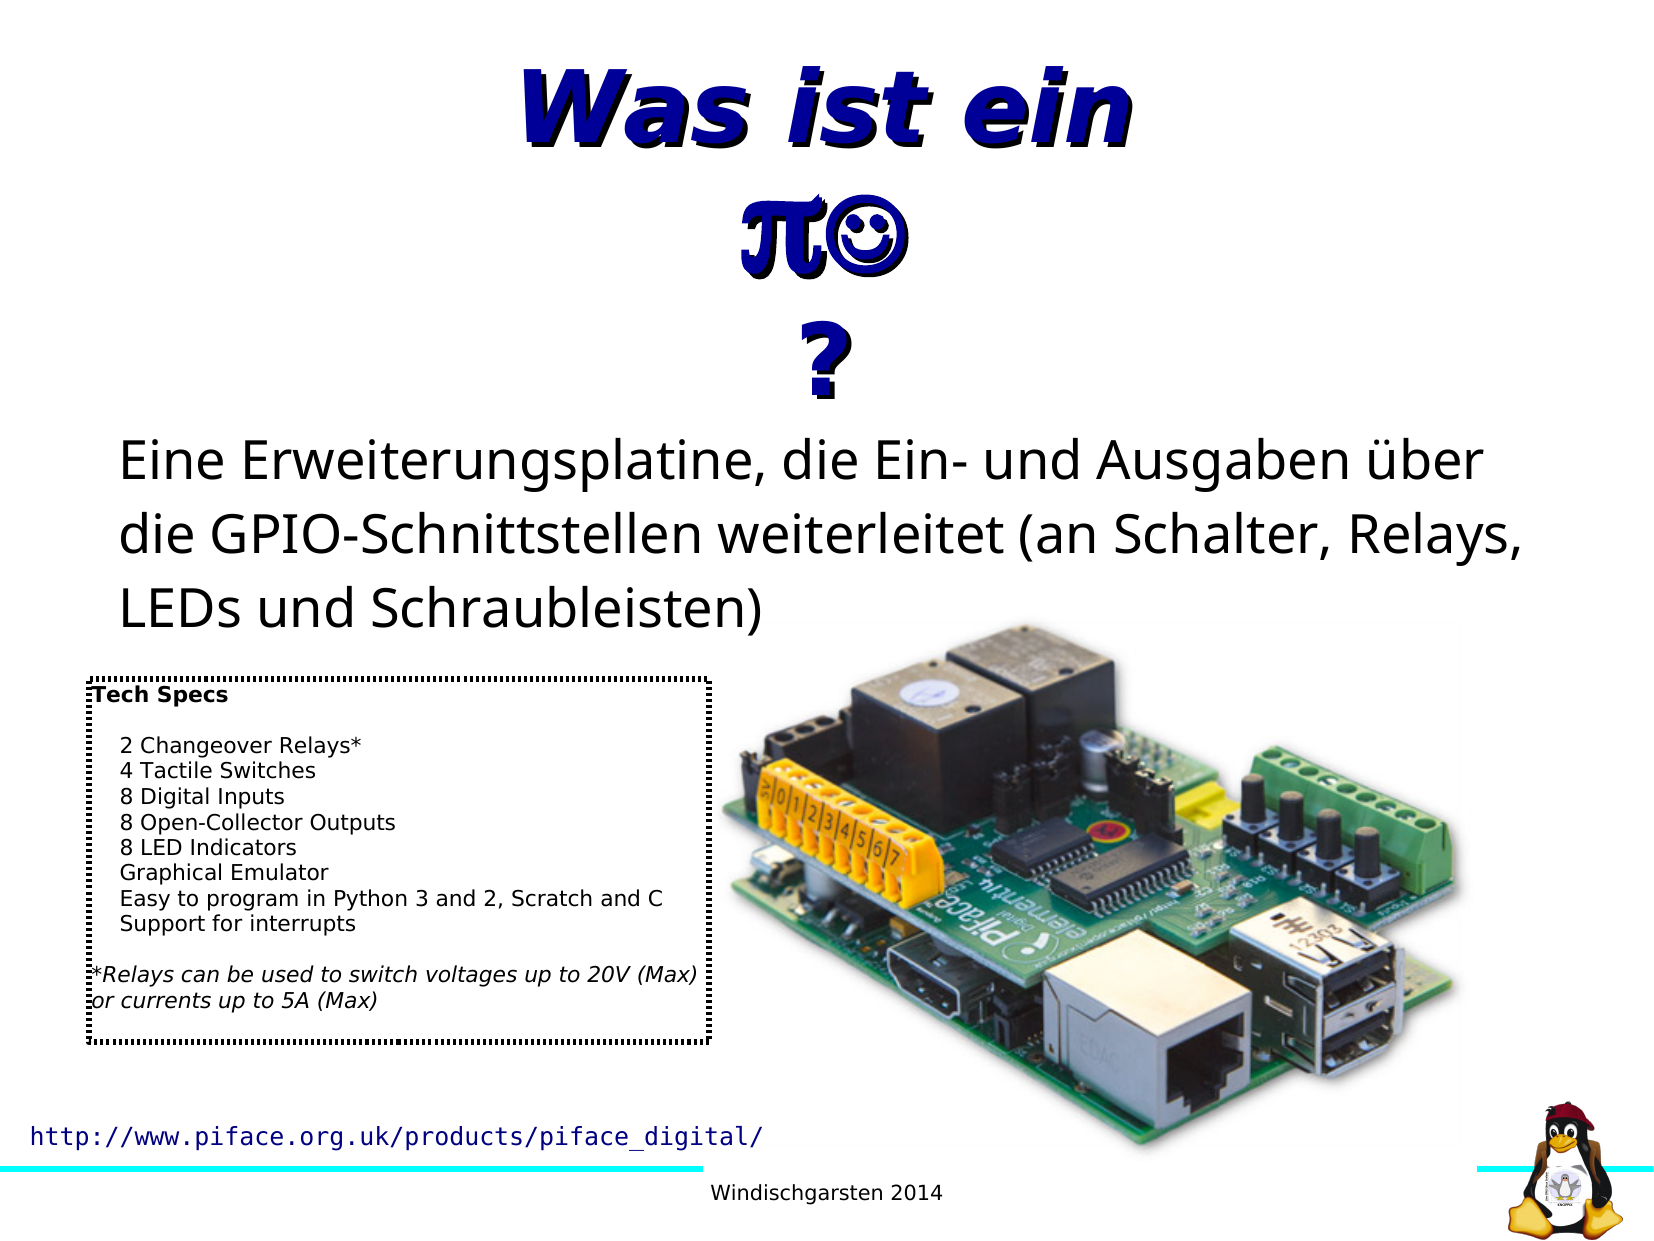

# Was ist ein π☺ ?
Eine Erweiterungsplatine, die Ein- und Ausgaben über die GPIO-Schnittstellen weiterleitet (an Schalter, Relays, LEDs und Schraubleisten)
Tech Specs
 2 Changeover Relays*
 4 Tactile Switches
 8 Digital Inputs
 8 Open-Collector Outputs
 8 LED Indicators
 Graphical Emulator
 Easy to program in Python 3 and 2, Scratch and C
 Support for interrupts
*Relays can be used to switch voltages up to 20V (Max) or currents up to 5A (Max)
http://www.piface.org.uk/products/piface_digital/